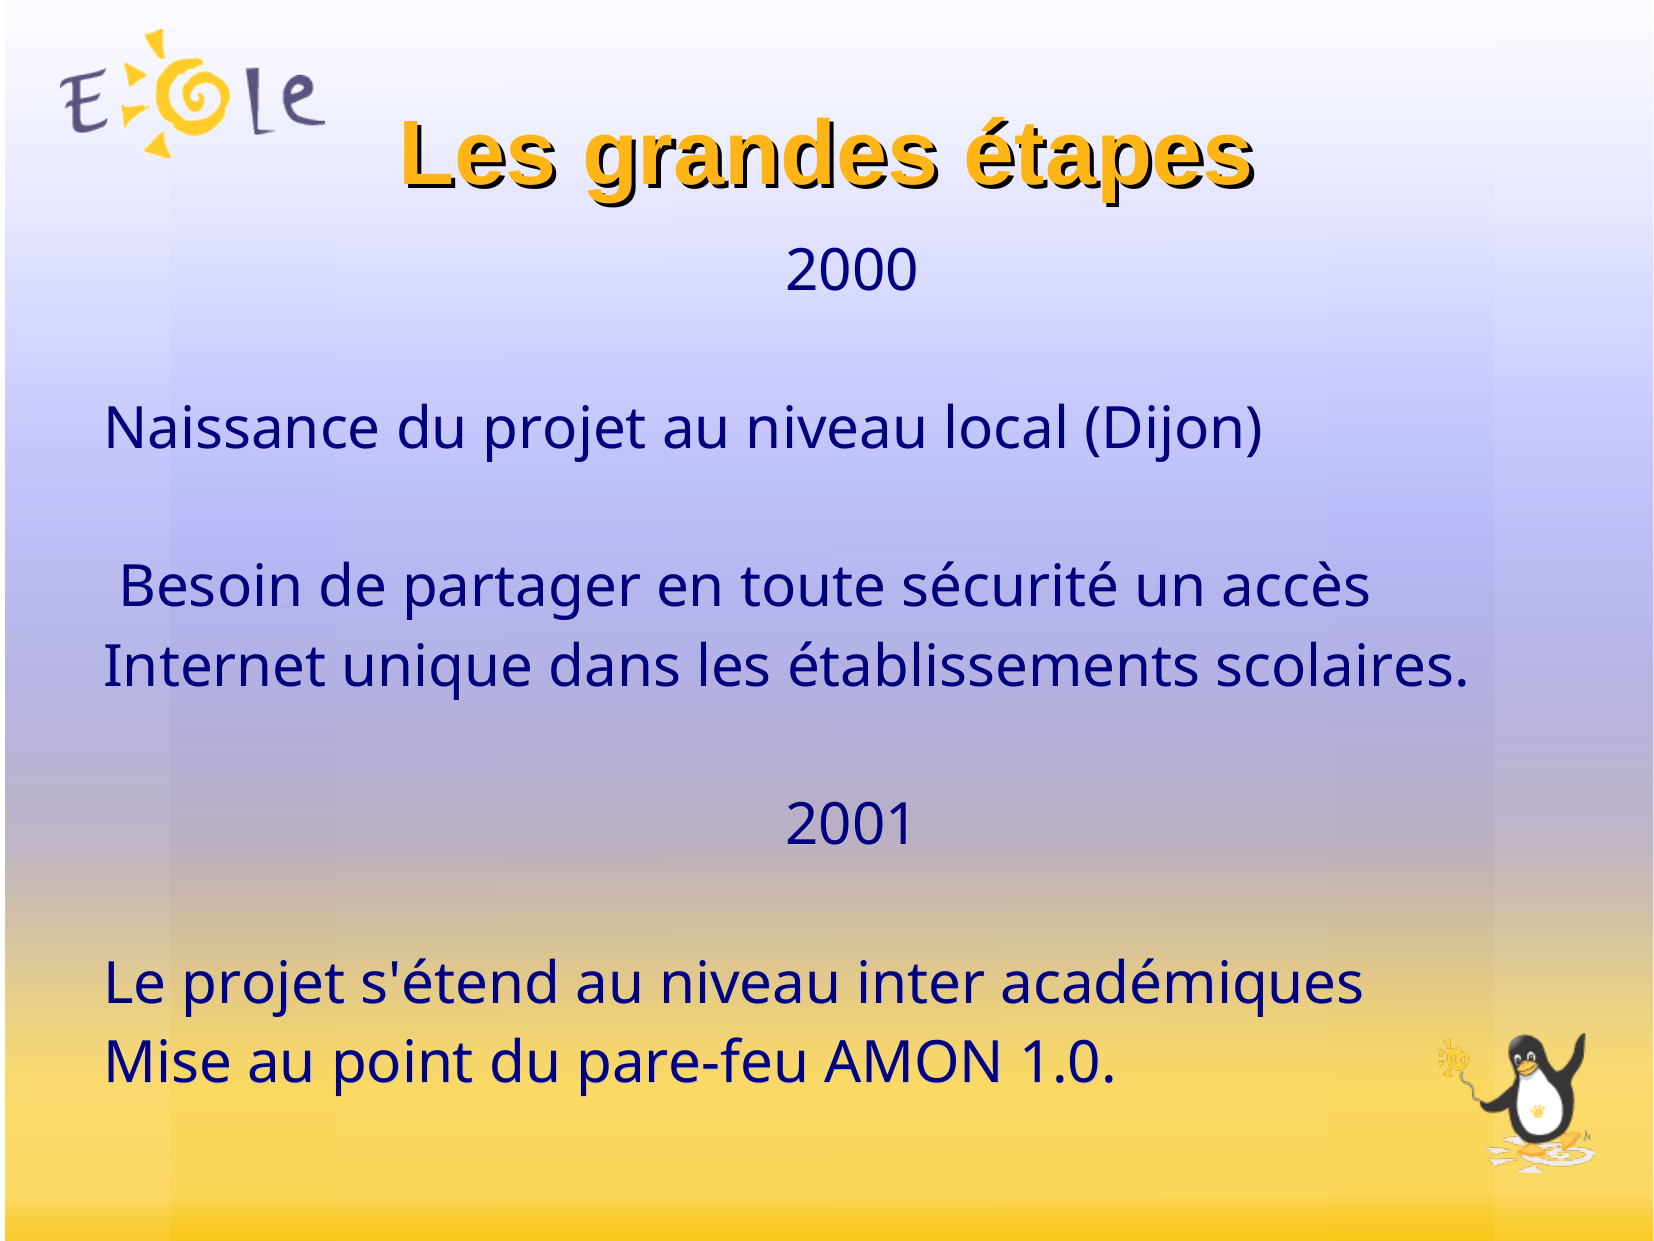

# Les grandes étapes
2000
Naissance du projet au niveau local (Dijon)
 Besoin de partager en toute sécurité un accès
Internet unique dans les établissements scolaires.
2001
Le projet s'étend au niveau inter académiques
Mise au point du pare-feu AMON 1.0.